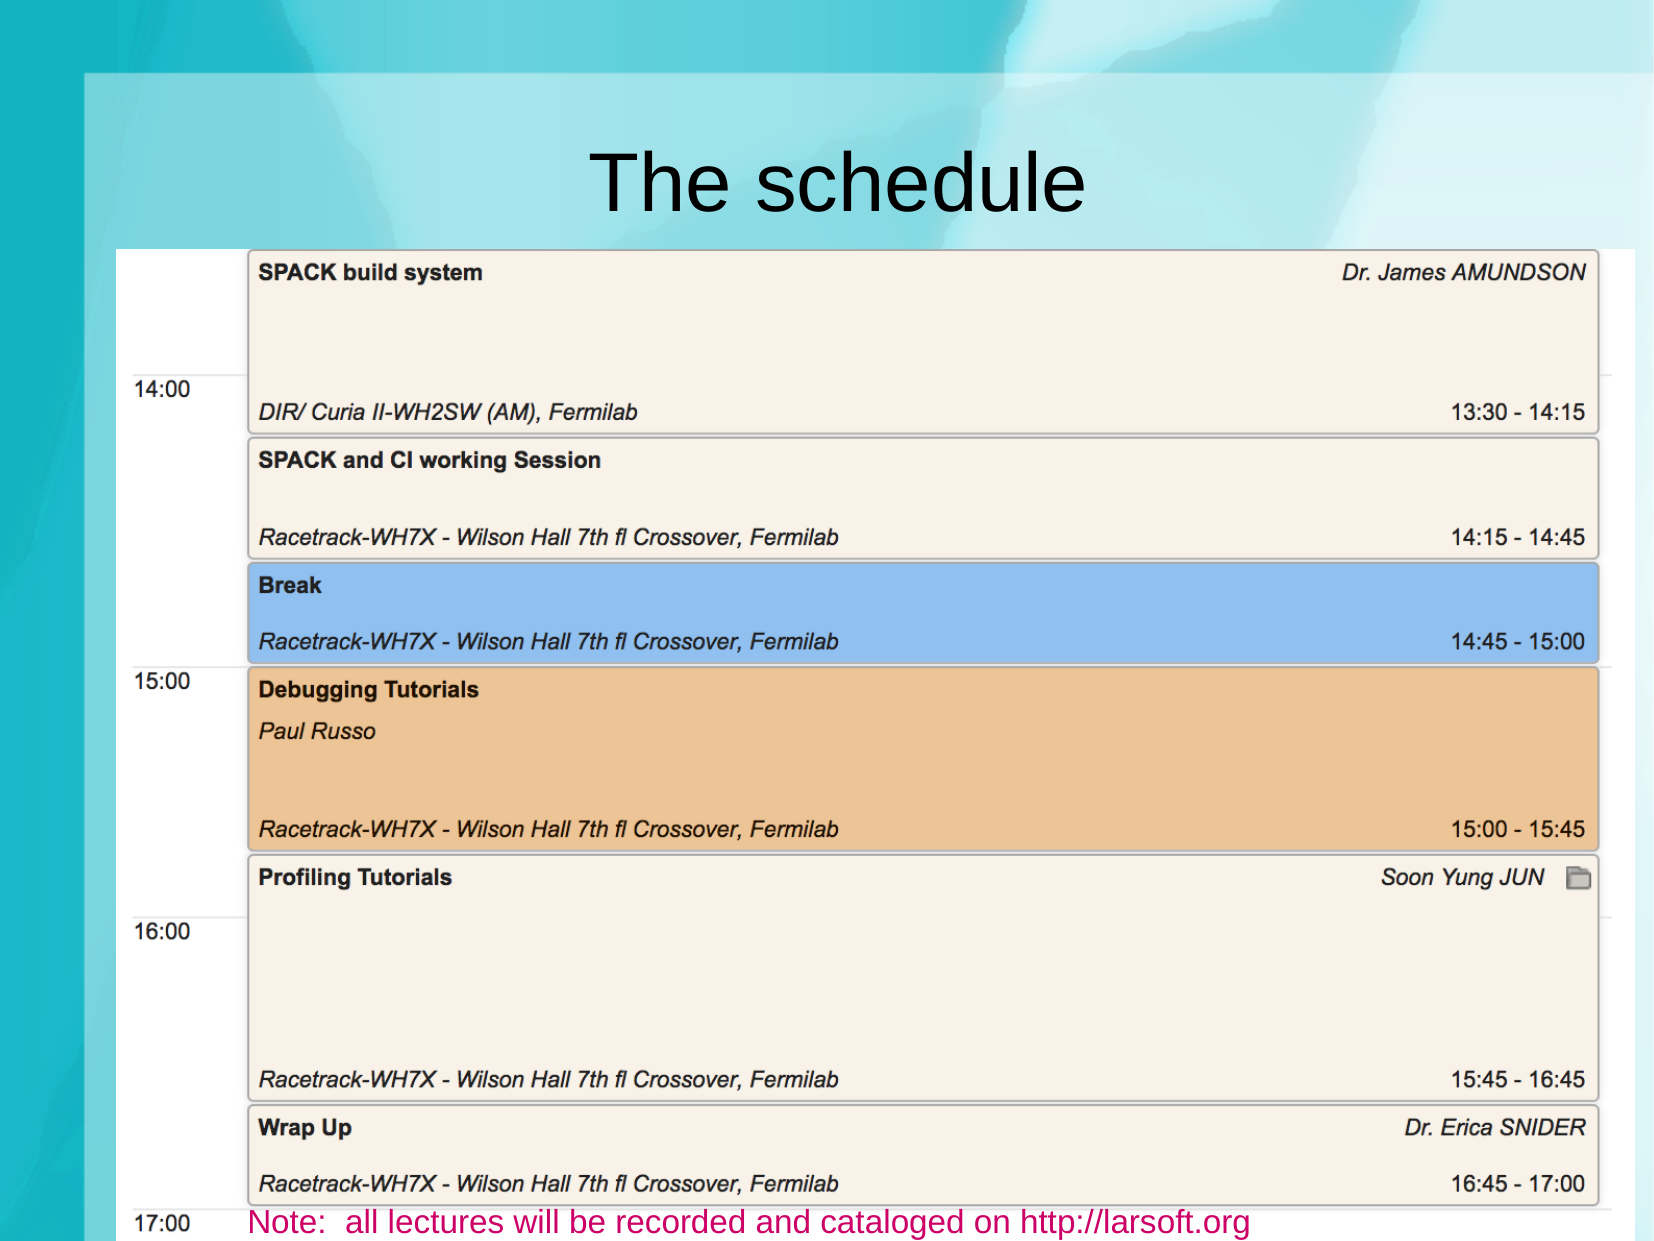

# The schedule
Note: all lectures will be recorded and cataloged on http://larsoft.org